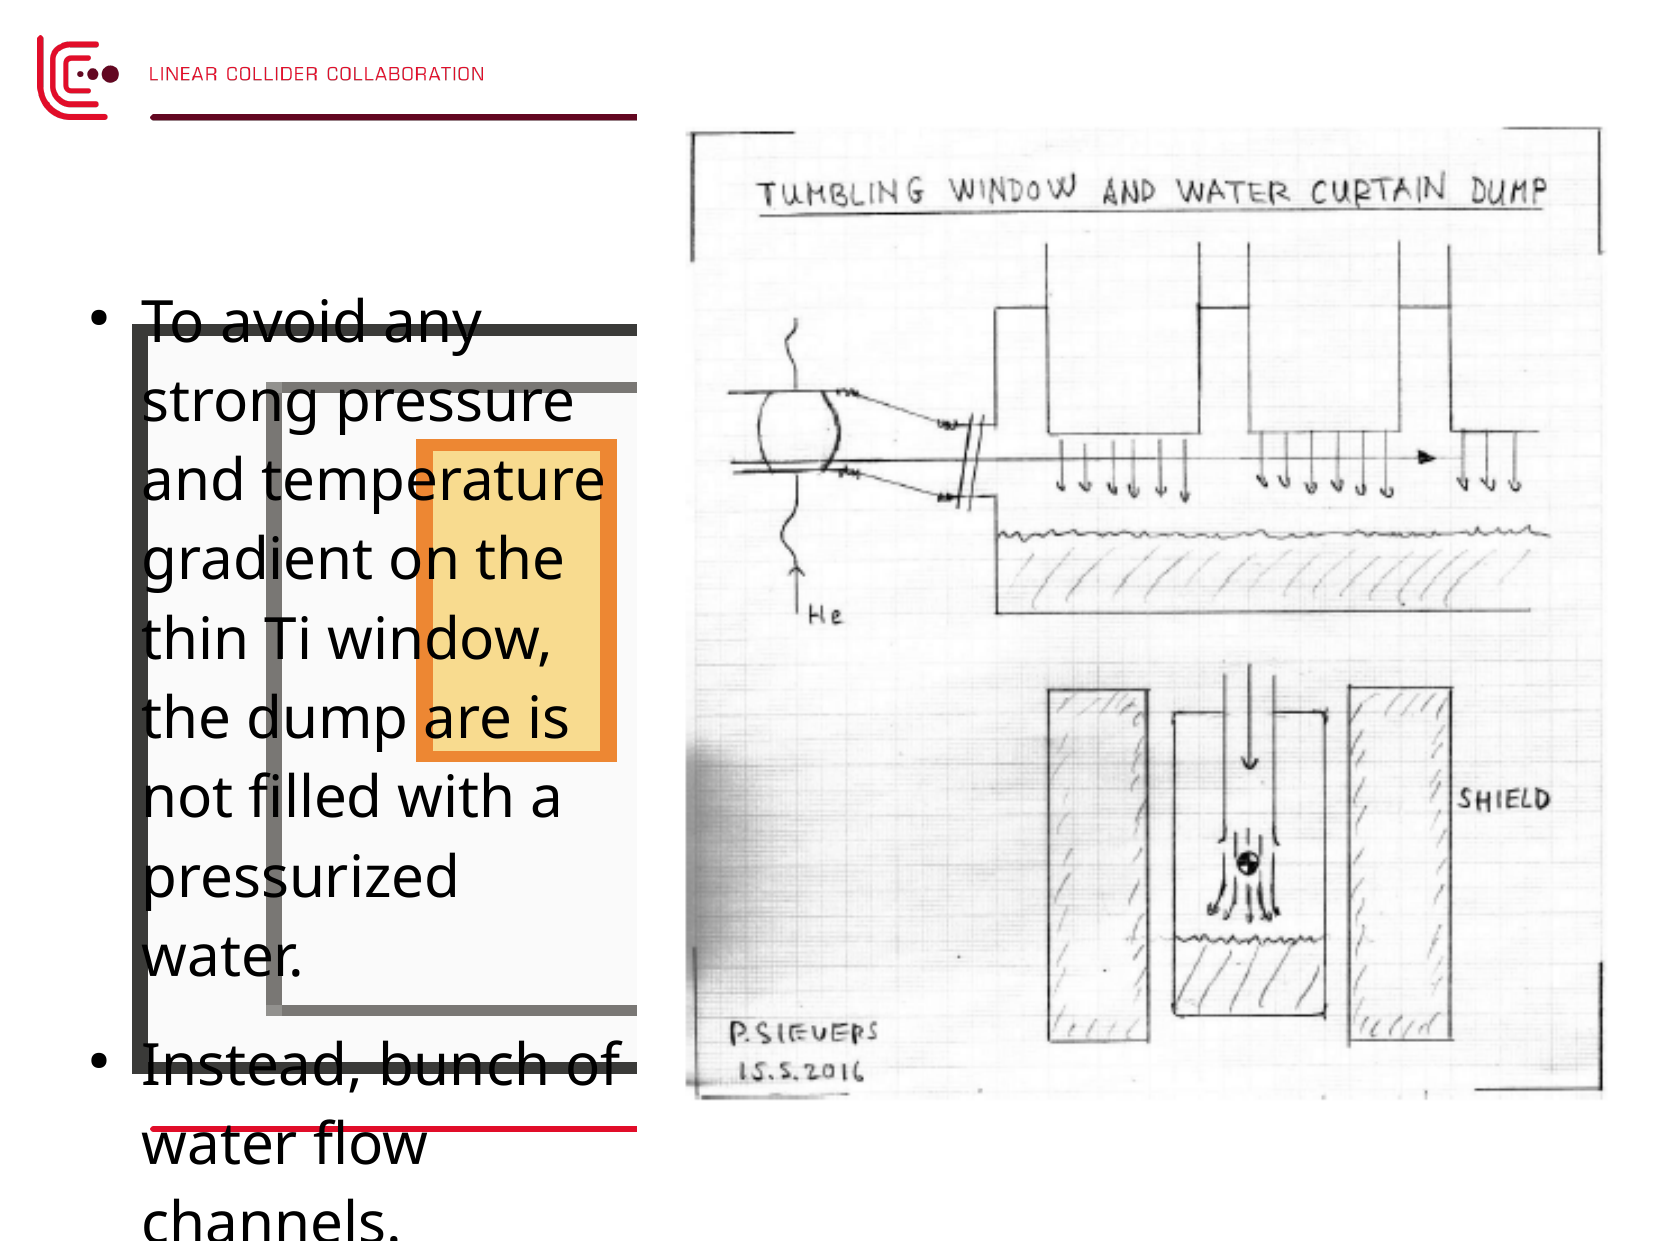

#
To avoid any strong pressure and temperature gradient on the thin Ti window, the dump are is not filled with a pressurized water.
Instead, bunch of water flow channels.